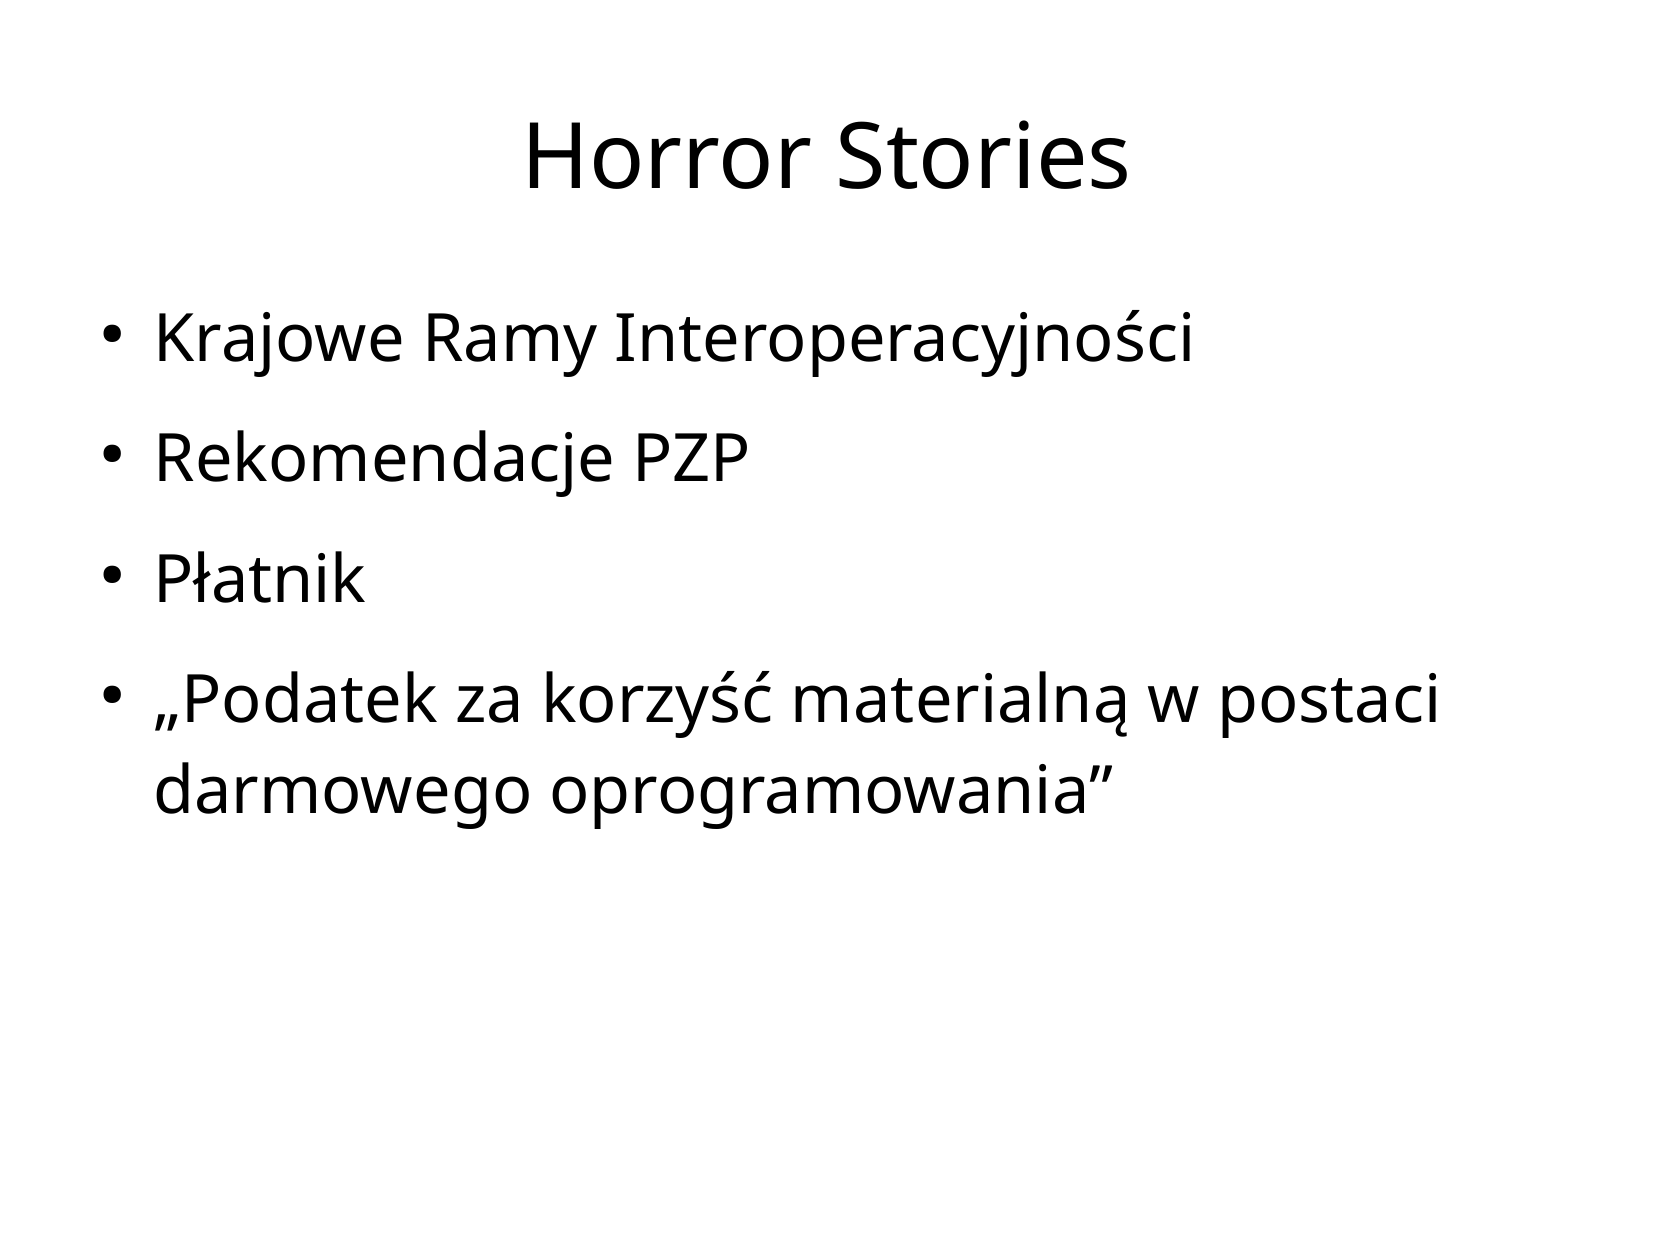

# Horror Stories
Krajowe Ramy Interoperacyjności
Rekomendacje PZP
Płatnik
„Podatek za korzyść materialną w postaci darmowego oprogramowania”